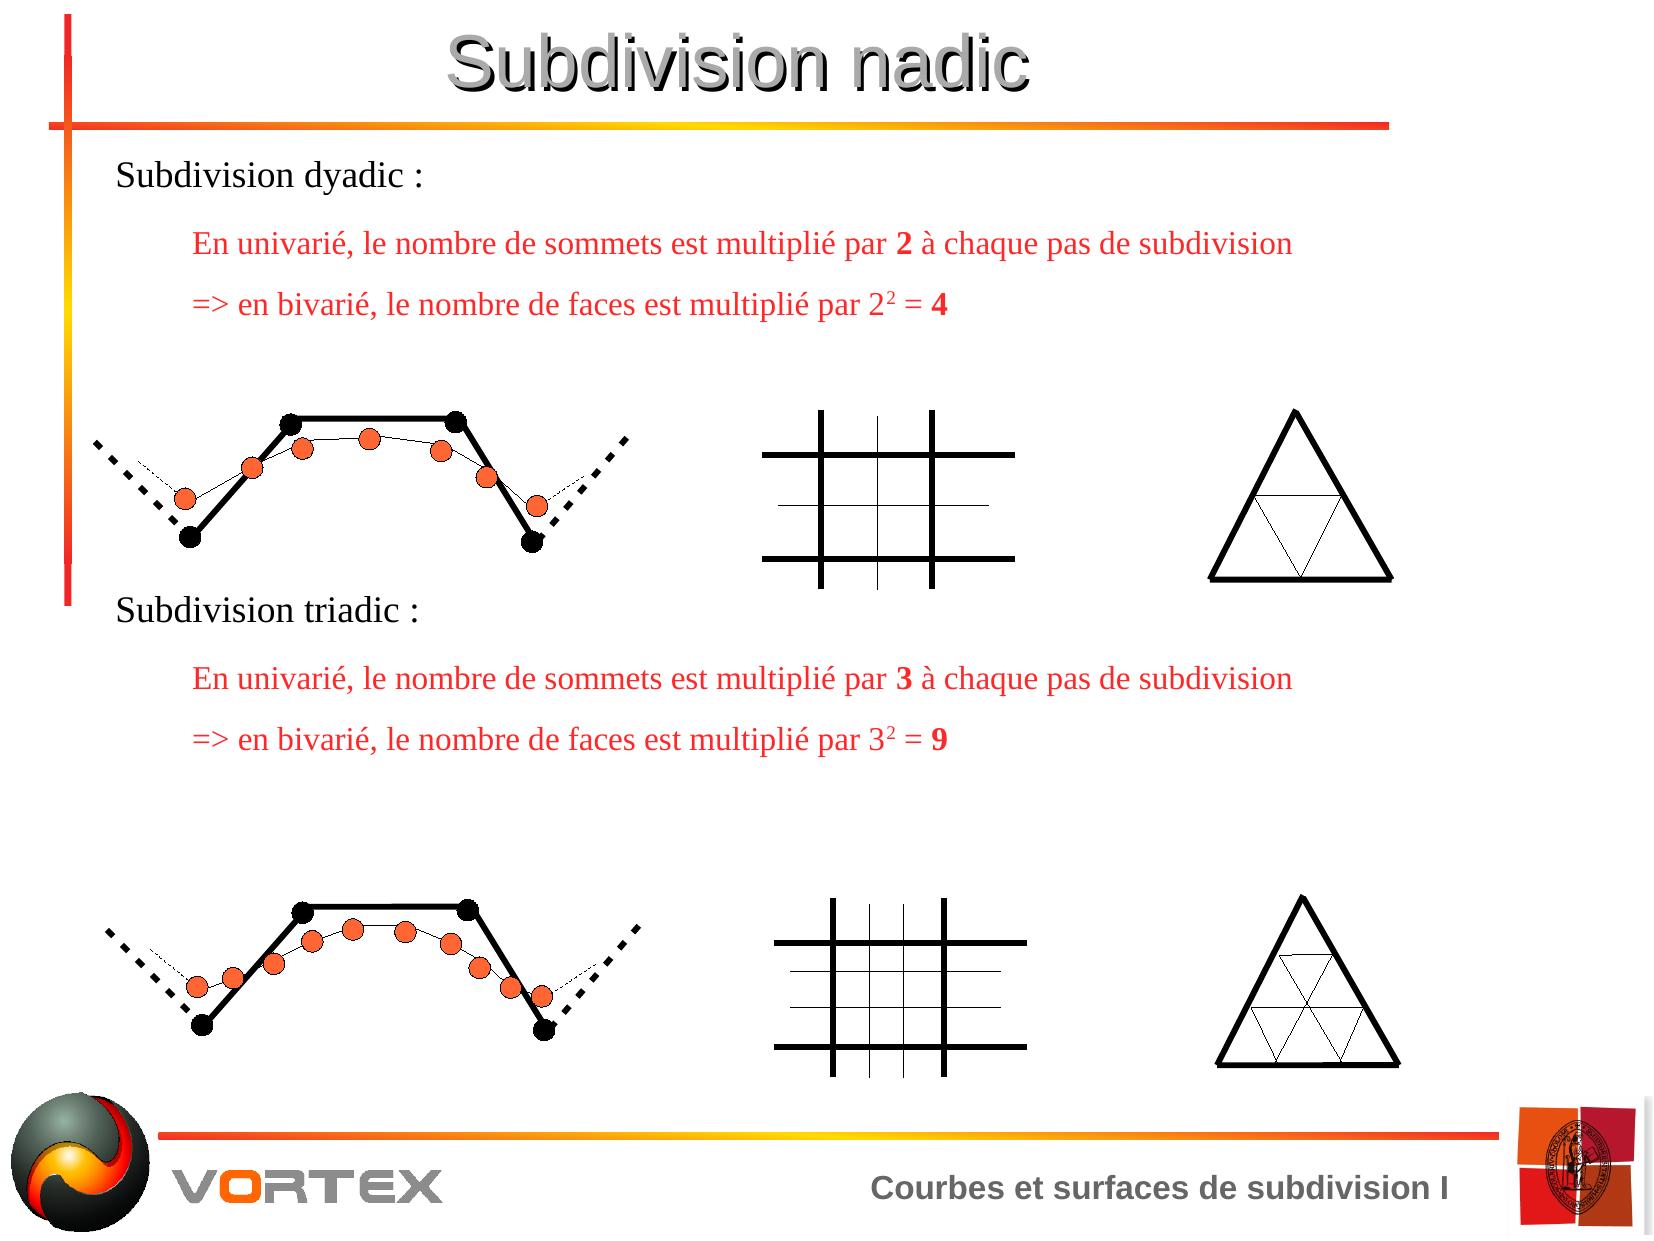

# Subdivision nadic
Subdivision dyadic :
En univarié, le nombre de sommets est multiplié par 2 à chaque pas de subdivision
=> en bivarié, le nombre de faces est multiplié par 22 = 4
Subdivision triadic :
En univarié, le nombre de sommets est multiplié par 3 à chaque pas de subdivision
=> en bivarié, le nombre de faces est multiplié par 32 = 9